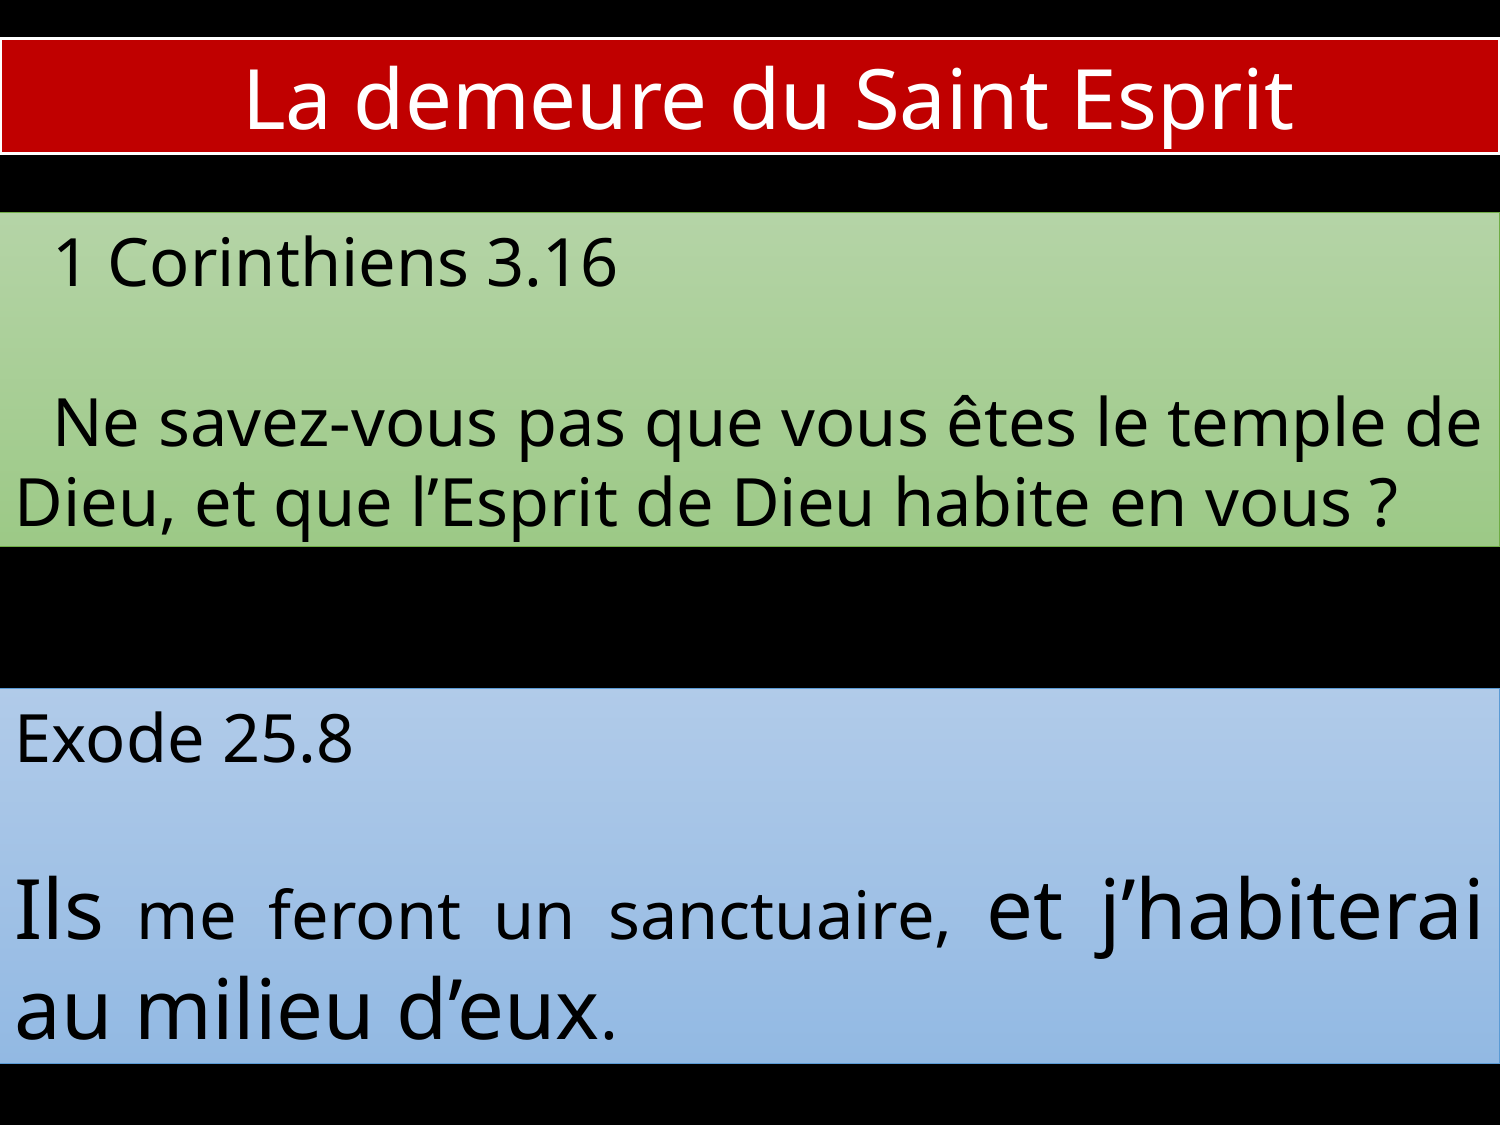

La demeure du Saint Esprit
1 Corinthiens 3.16
Ne savez-vous pas que vous êtes le temple de Dieu, et que l’Esprit de Dieu habite en vous ?
Exode 25.8
Ils me feront un sanctuaire, et j’habiterai au milieu d’eux.